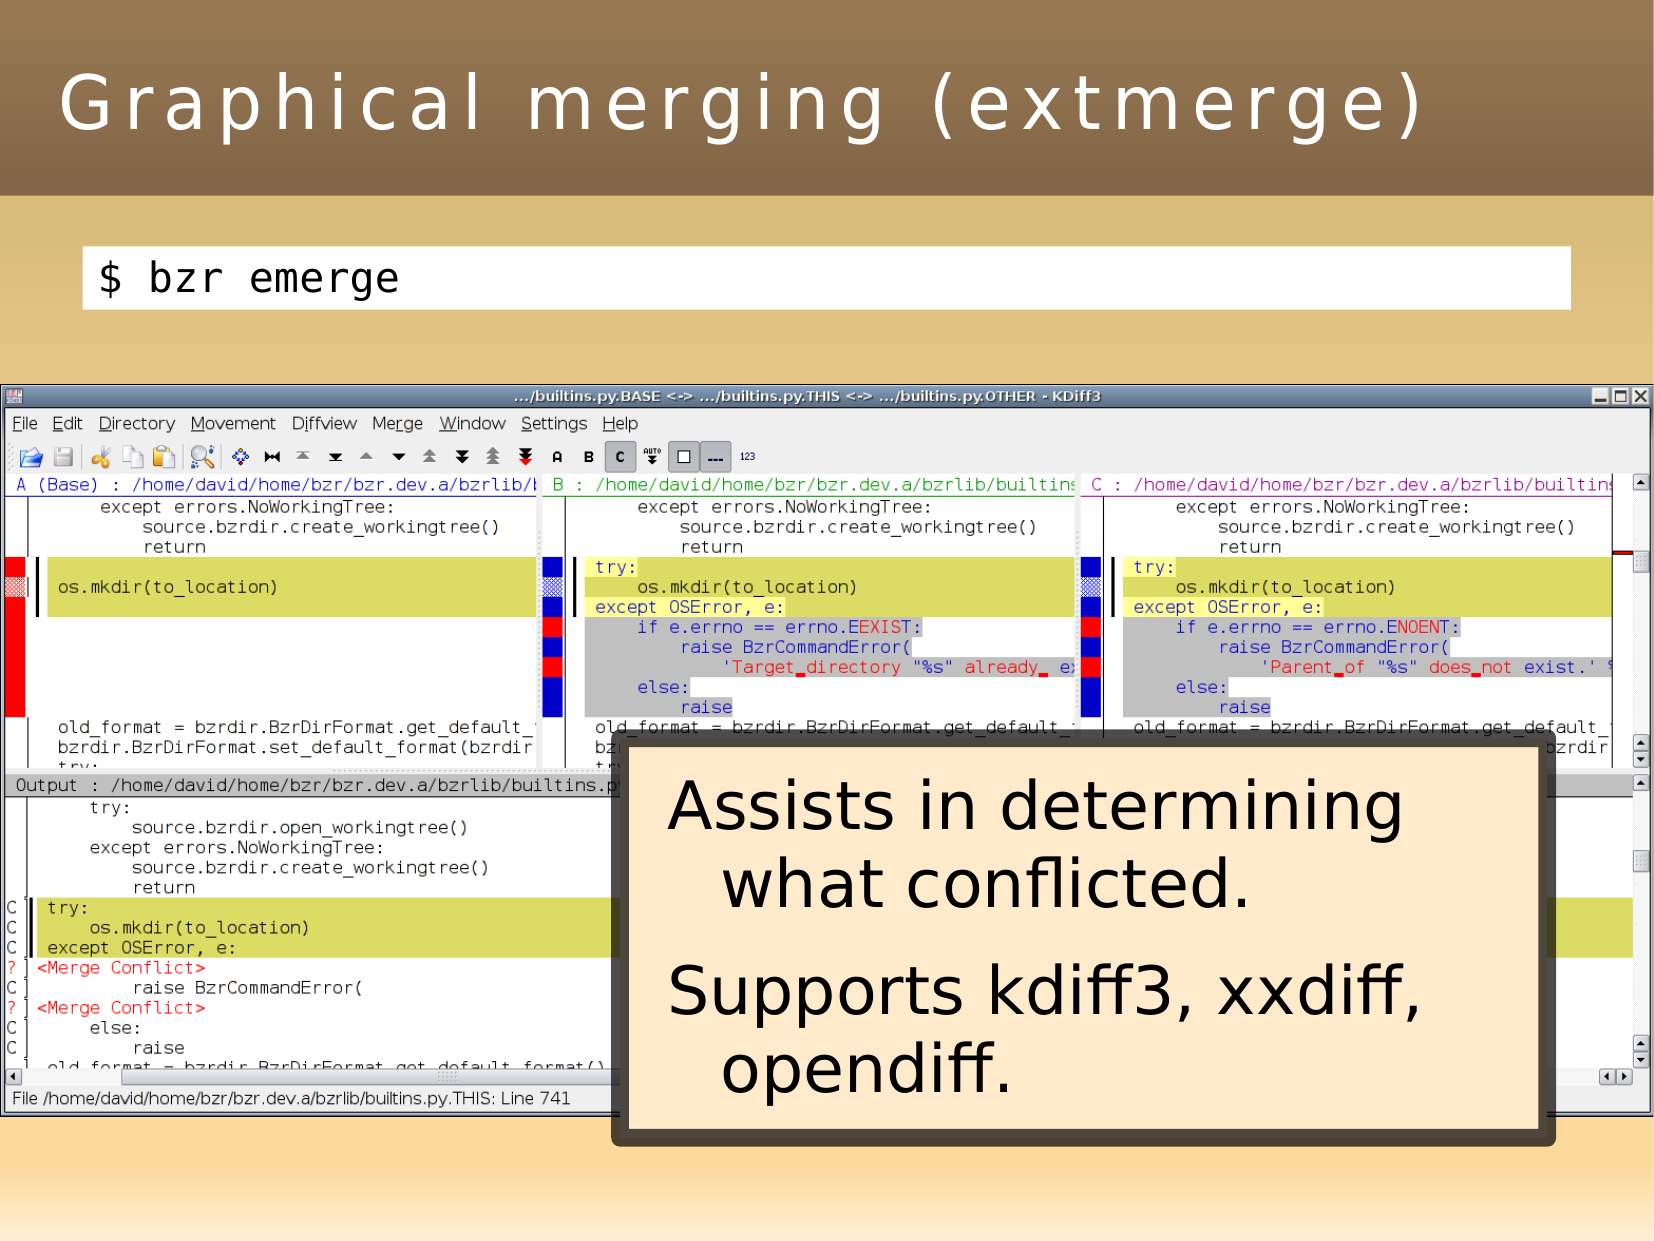

# Graphical merging (extmerge)
$ bzr emerge
Assists in determining what conflicted.
Supports kdiff3, xxdiff, opendiff.